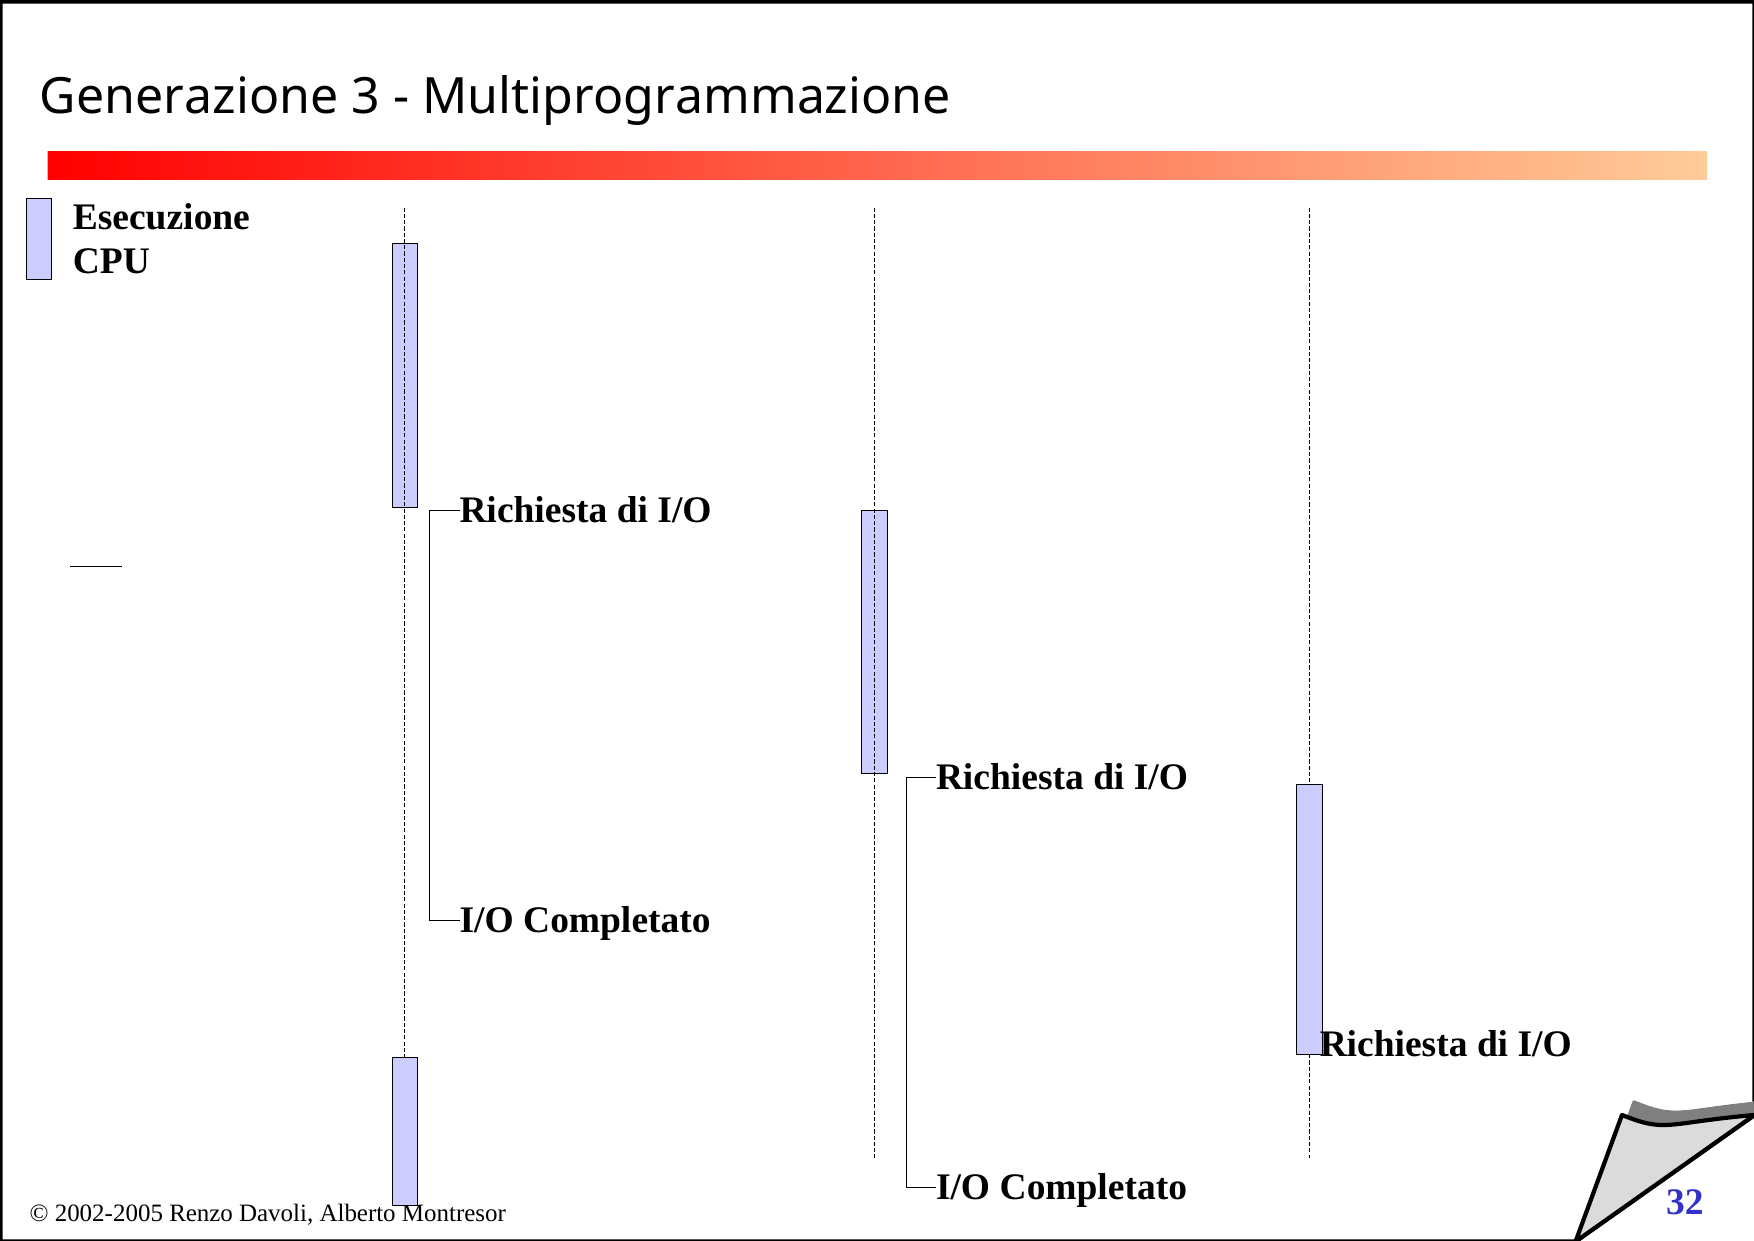

# Generazione 3 - Multiprogrammazione
Esecuzione
CPU
Richiesta di I/O
Richiesta di I/O
I/O Completato
Richiesta di I/O
I/O Completato